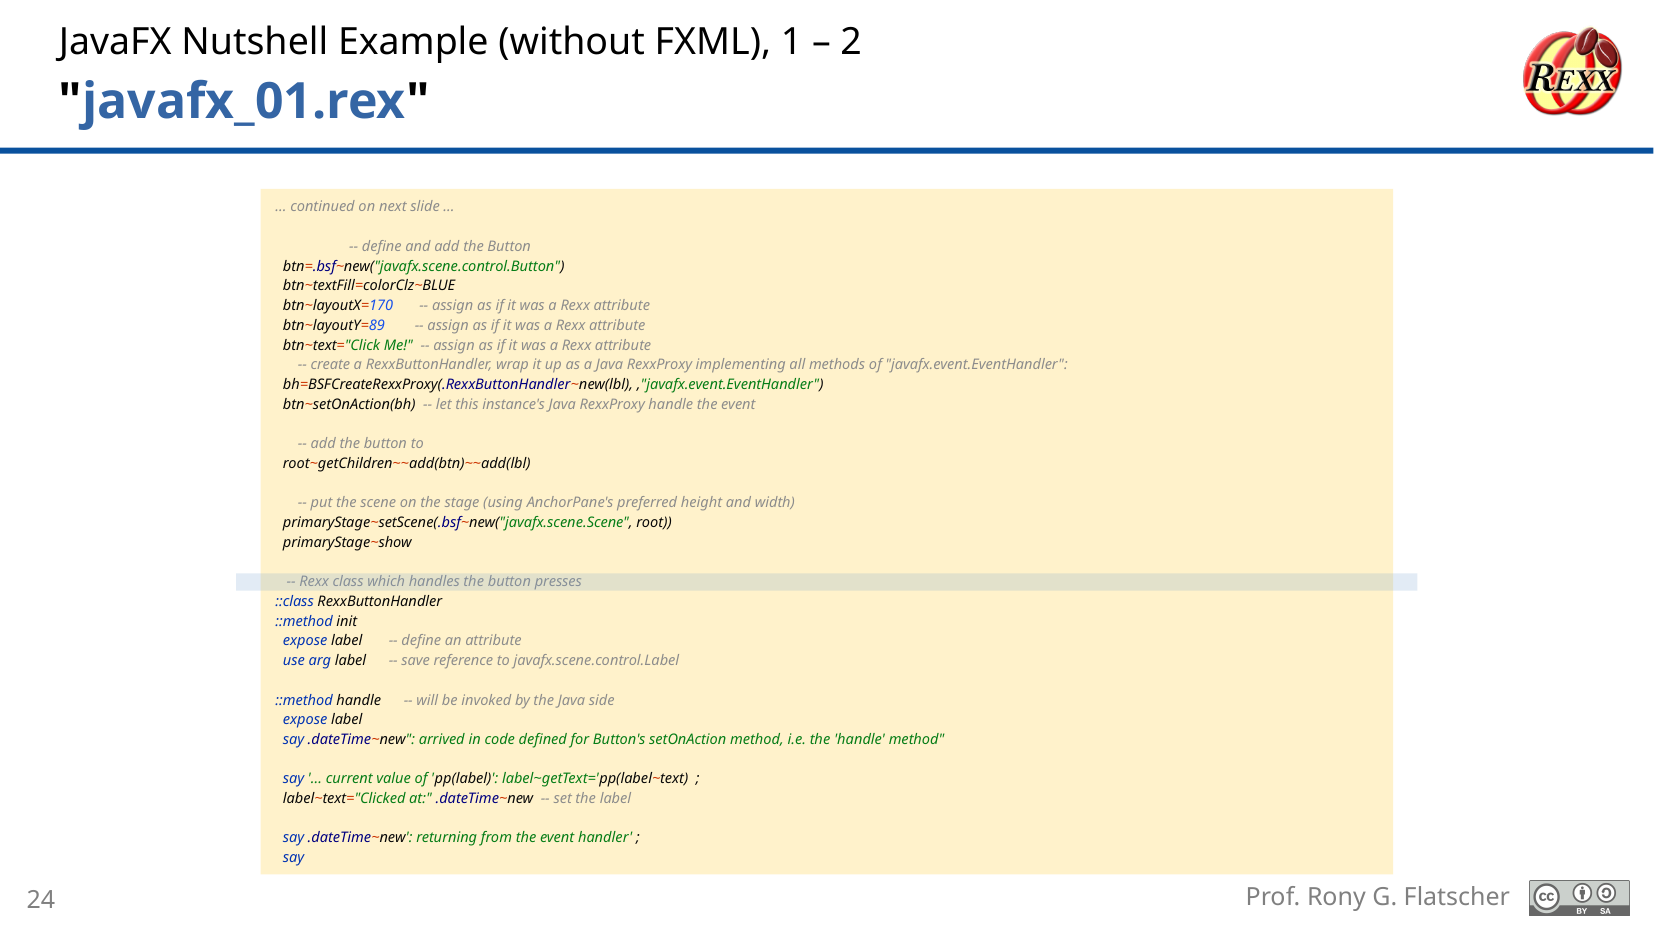

# JavaFX Nutshell Example (without FXML), 1 – 2 "javafx_01.rex"
... continued on next slide ...
	-- define and add the Button
 btn=.bsf~new("javafx.scene.control.Button")
 btn~textFill=colorClz~BLUE
 btn~layoutX=170 -- assign as if it was a Rexx attribute
 btn~layoutY=89 -- assign as if it was a Rexx attribute
 btn~text="Click Me!" -- assign as if it was a Rexx attribute
 -- create a RexxButtonHandler, wrap it up as a Java RexxProxy implementing all methods of "javafx.event.EventHandler":
 bh=BSFCreateRexxProxy(.RexxButtonHandler~new(lbl), ,"javafx.event.EventHandler")
 btn~setOnAction(bh) -- let this instance's Java RexxProxy handle the event
 -- add the button to
 root~getChildren~~add(btn)~~add(lbl)
 -- put the scene on the stage (using AnchorPane's preferred height and width)
 primaryStage~setScene(.bsf~new("javafx.scene.Scene", root))
 primaryStage~show
 -- Rexx class which handles the button presses
::class RexxButtonHandler
::method init
 expose label -- define an attribute
 use arg label -- save reference to javafx.scene.control.Label
::method handle -- will be invoked by the Java side
 expose label
 say .dateTime~new": arrived in code defined for Button's setOnAction method, i.e. the 'handle' method"
 say '... current value of 'pp(label)': label~getText='pp(label~text) ;
 label~text="Clicked at:" .dateTime~new -- set the label
 say .dateTime~new': returning from the event handler' ;
 say